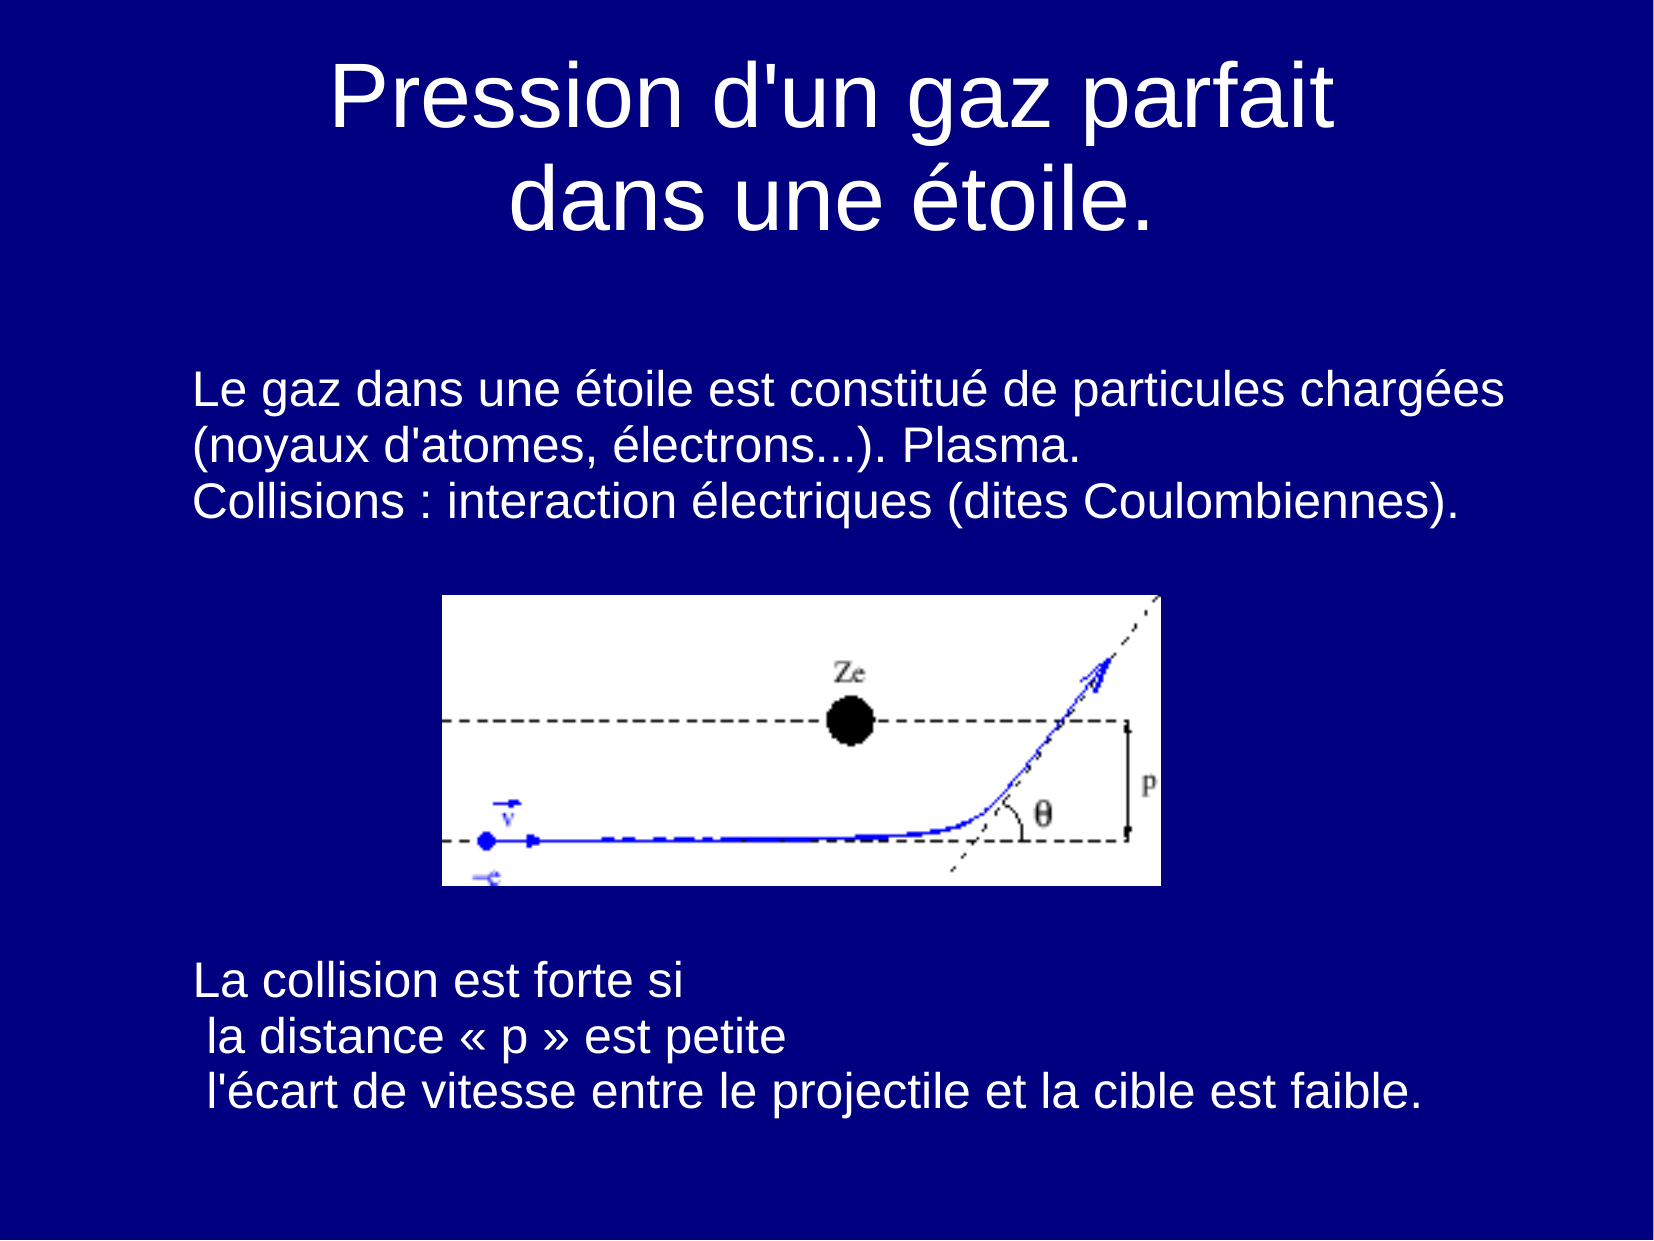

# Pression d'un gaz parfait dans une étoile.
Le gaz dans une étoile est constitué de particules chargées
(noyaux d'atomes, électrons...). Plasma.
Collisions : interaction électriques (dites Coulombiennes).
La collision est forte si
 la distance « p » est petite
 l'écart de vitesse entre le projectile et la cible est faible.